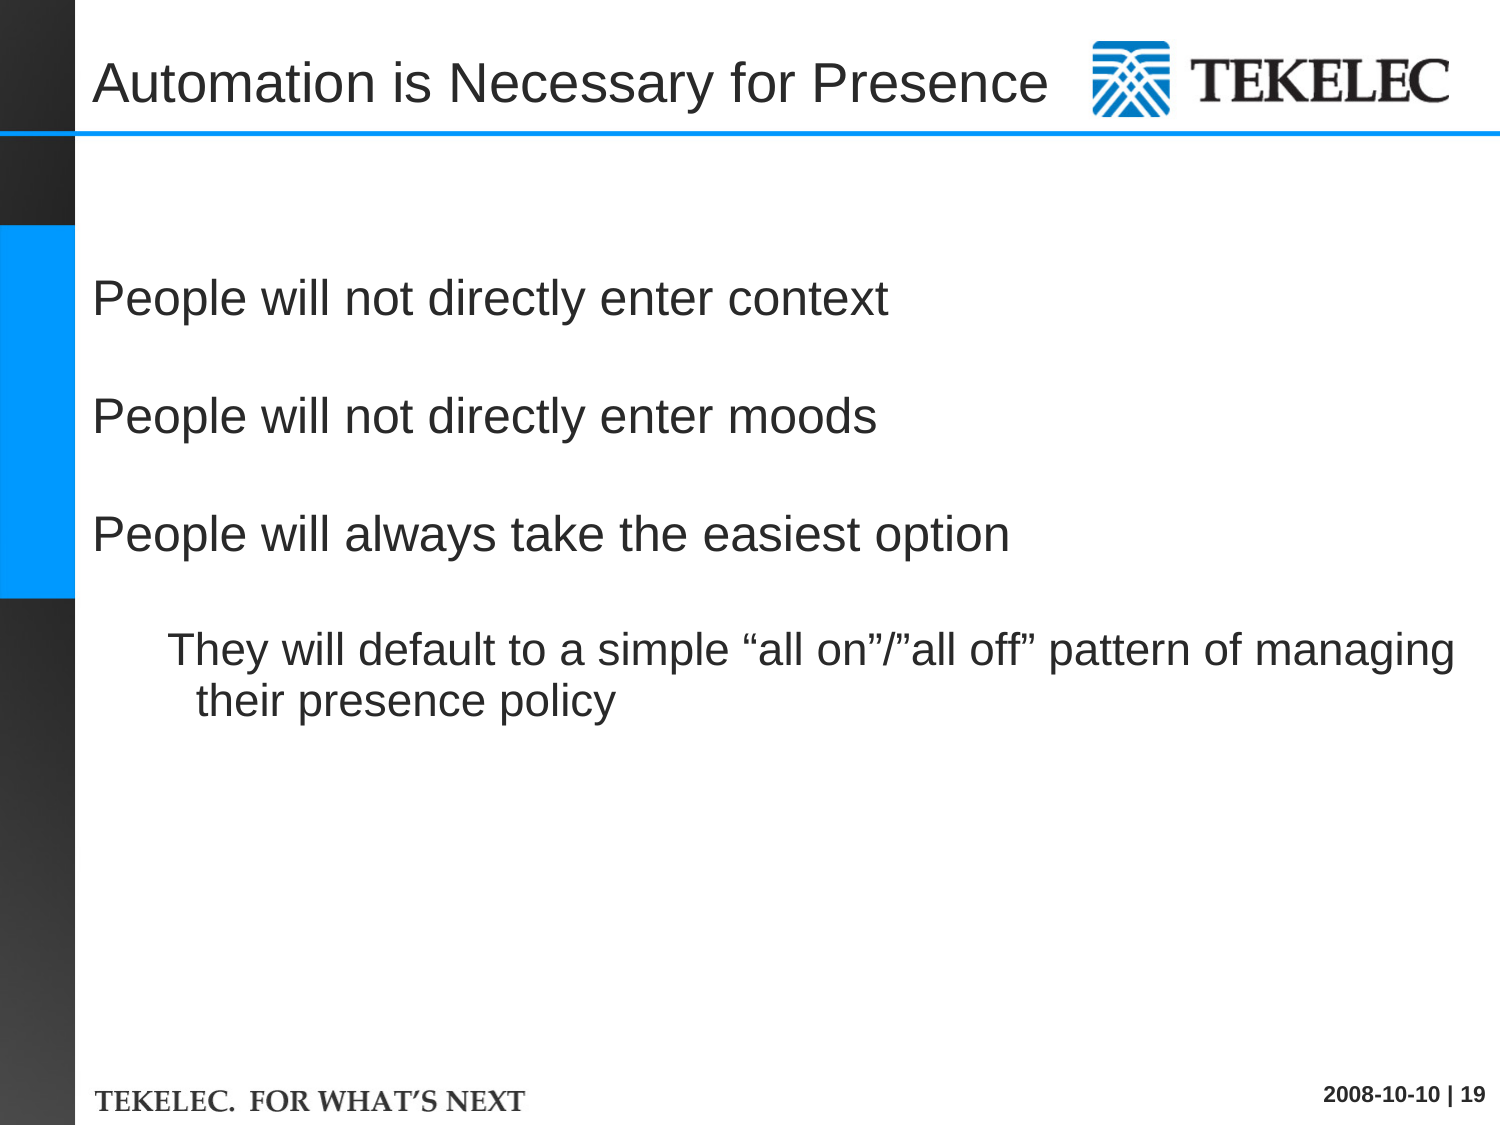

# Automation is Necessary for Presence
People will not directly enter context
People will not directly enter moods
People will always take the easiest option
They will default to a simple “all on”/”all off” pattern of managing their presence policy